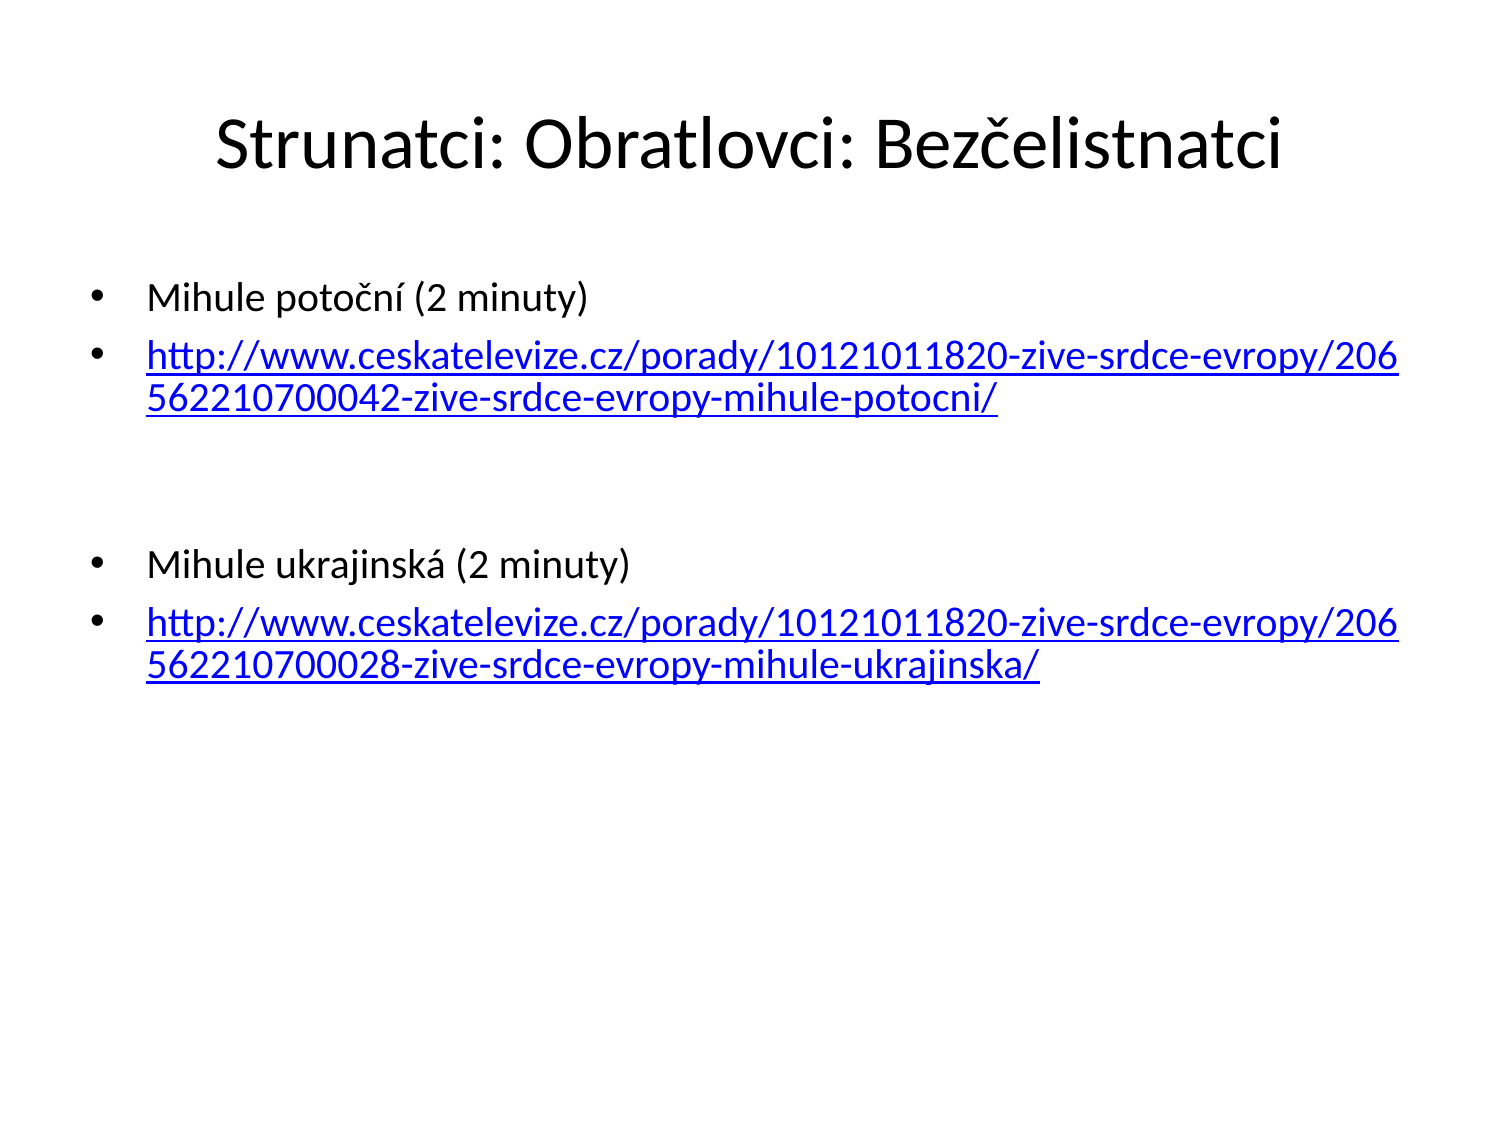

# Strunatci: Obratlovci: Bezčelistnatci
Mihule potoční (2 minuty)
http://www.ceskatelevize.cz/porady/10121011820-zive-srdce-evropy/206562210700042-zive-srdce-evropy-mihule-potocni/
Mihule ukrajinská (2 minuty)
http://www.ceskatelevize.cz/porady/10121011820-zive-srdce-evropy/206562210700028-zive-srdce-evropy-mihule-ukrajinska/